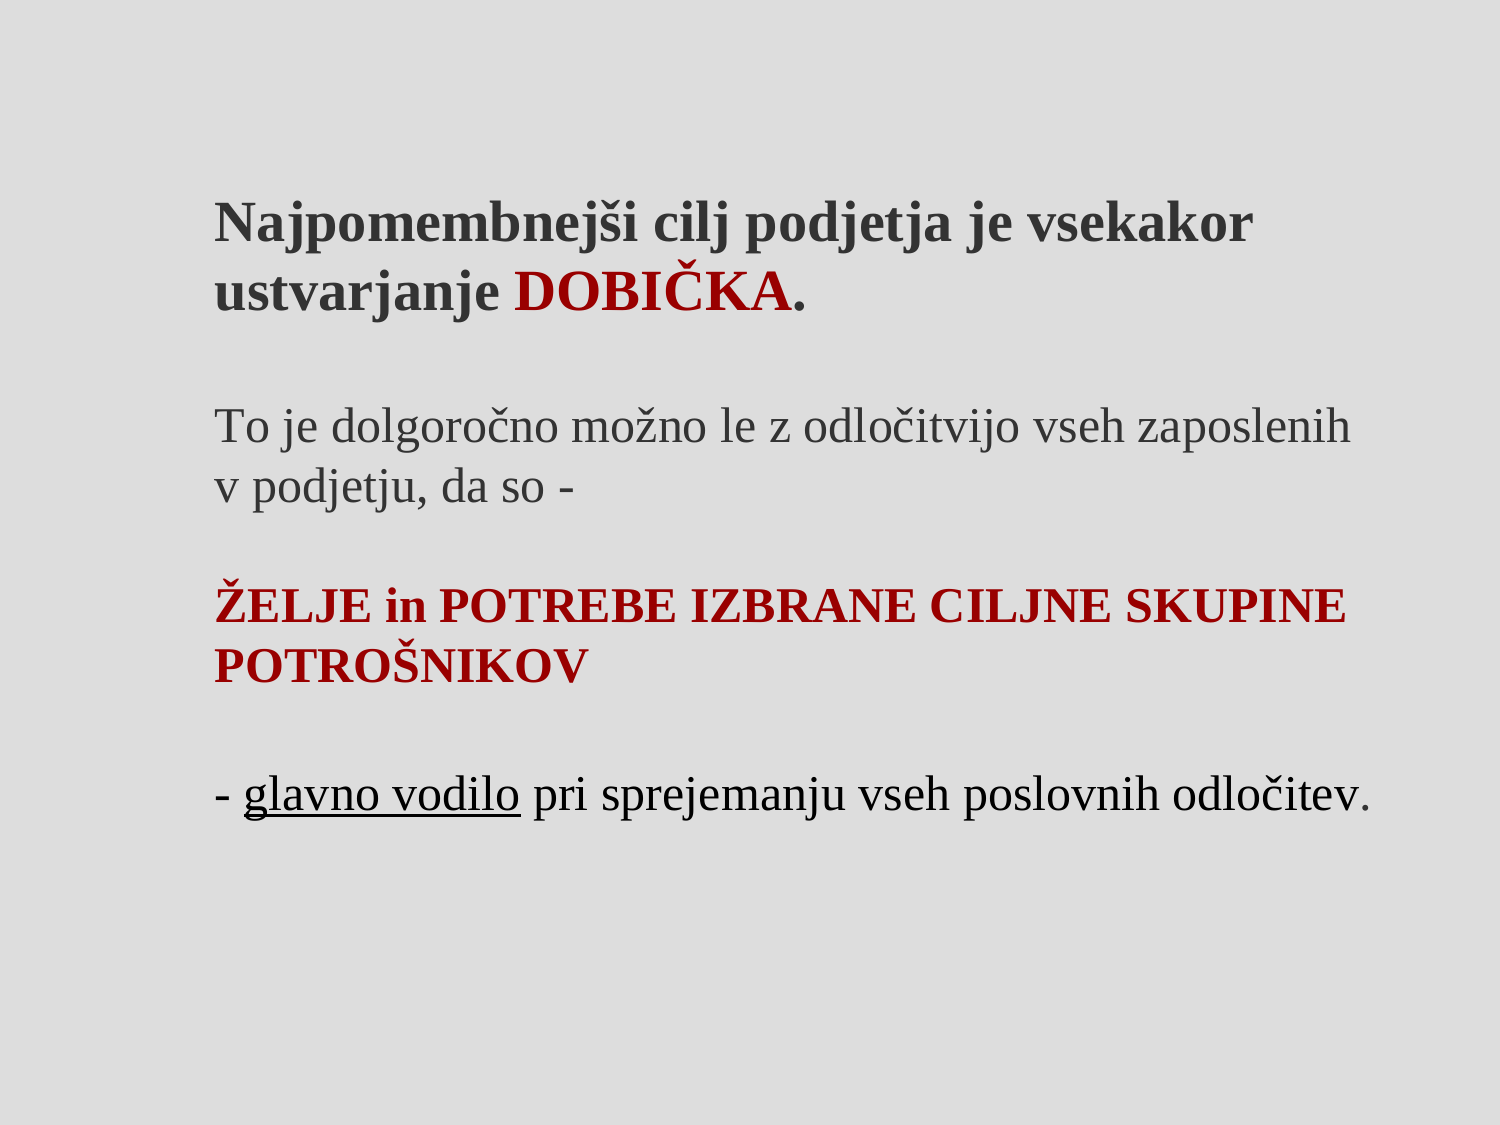

Najpomembnejši cilj podjetja je vsekakor ustvarjanje DOBIČKA.
To je dolgoročno možno le z odločitvijo vseh zaposlenih v podjetju, da so -
ŽELJE in POTREBE IZBRANE CILJNE SKUPINE POTROŠNIKOV
- glavno vodilo pri sprejemanju vseh poslovnih odločitev.